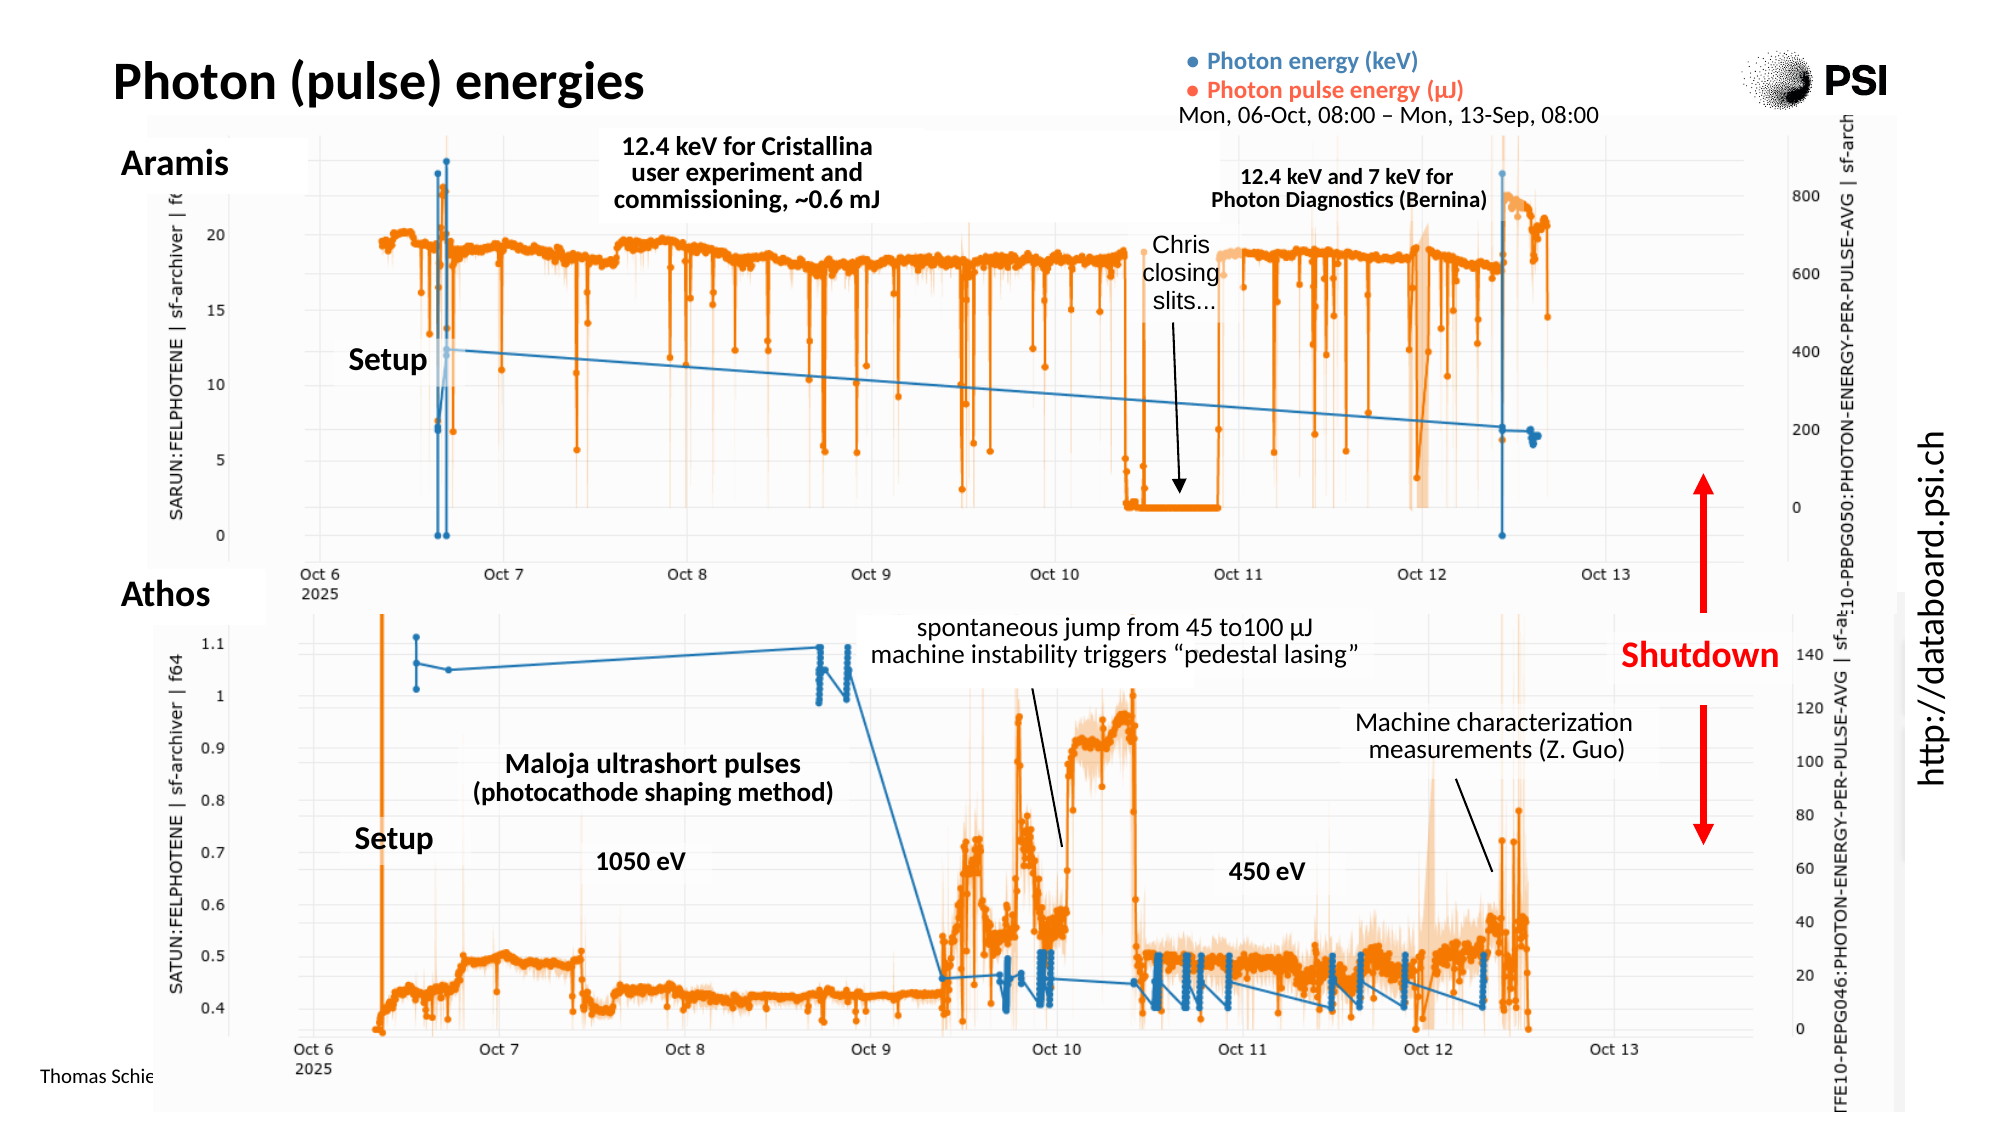

● Photon energy (keV)
 ● Photon pulse energy (µJ)
Mon, 06-Oct, 08:00 – Mon, 13-Sep, 08:00
# Photon (pulse) energies
12.4 keV for Cristallina
user experiment and
commissioning, ~0.6 mJ
Aramis
12.4 keV and 7 keV for
Photon Diagnostics (Bernina)
Chris
closing
slits...
Setup
Athos
http://databoard.psi.ch
spontaneous jump from 45 to100 µJ
machine instability triggers “pedestal lasing”
Shutdown
Machine characterization
measurements (Z. Guo)
Maloja ultrashort pulses
(photocathode shaping method)
Setup
1050 eV
450 eV
5
PSI Center for Accelerator Science and Engineering